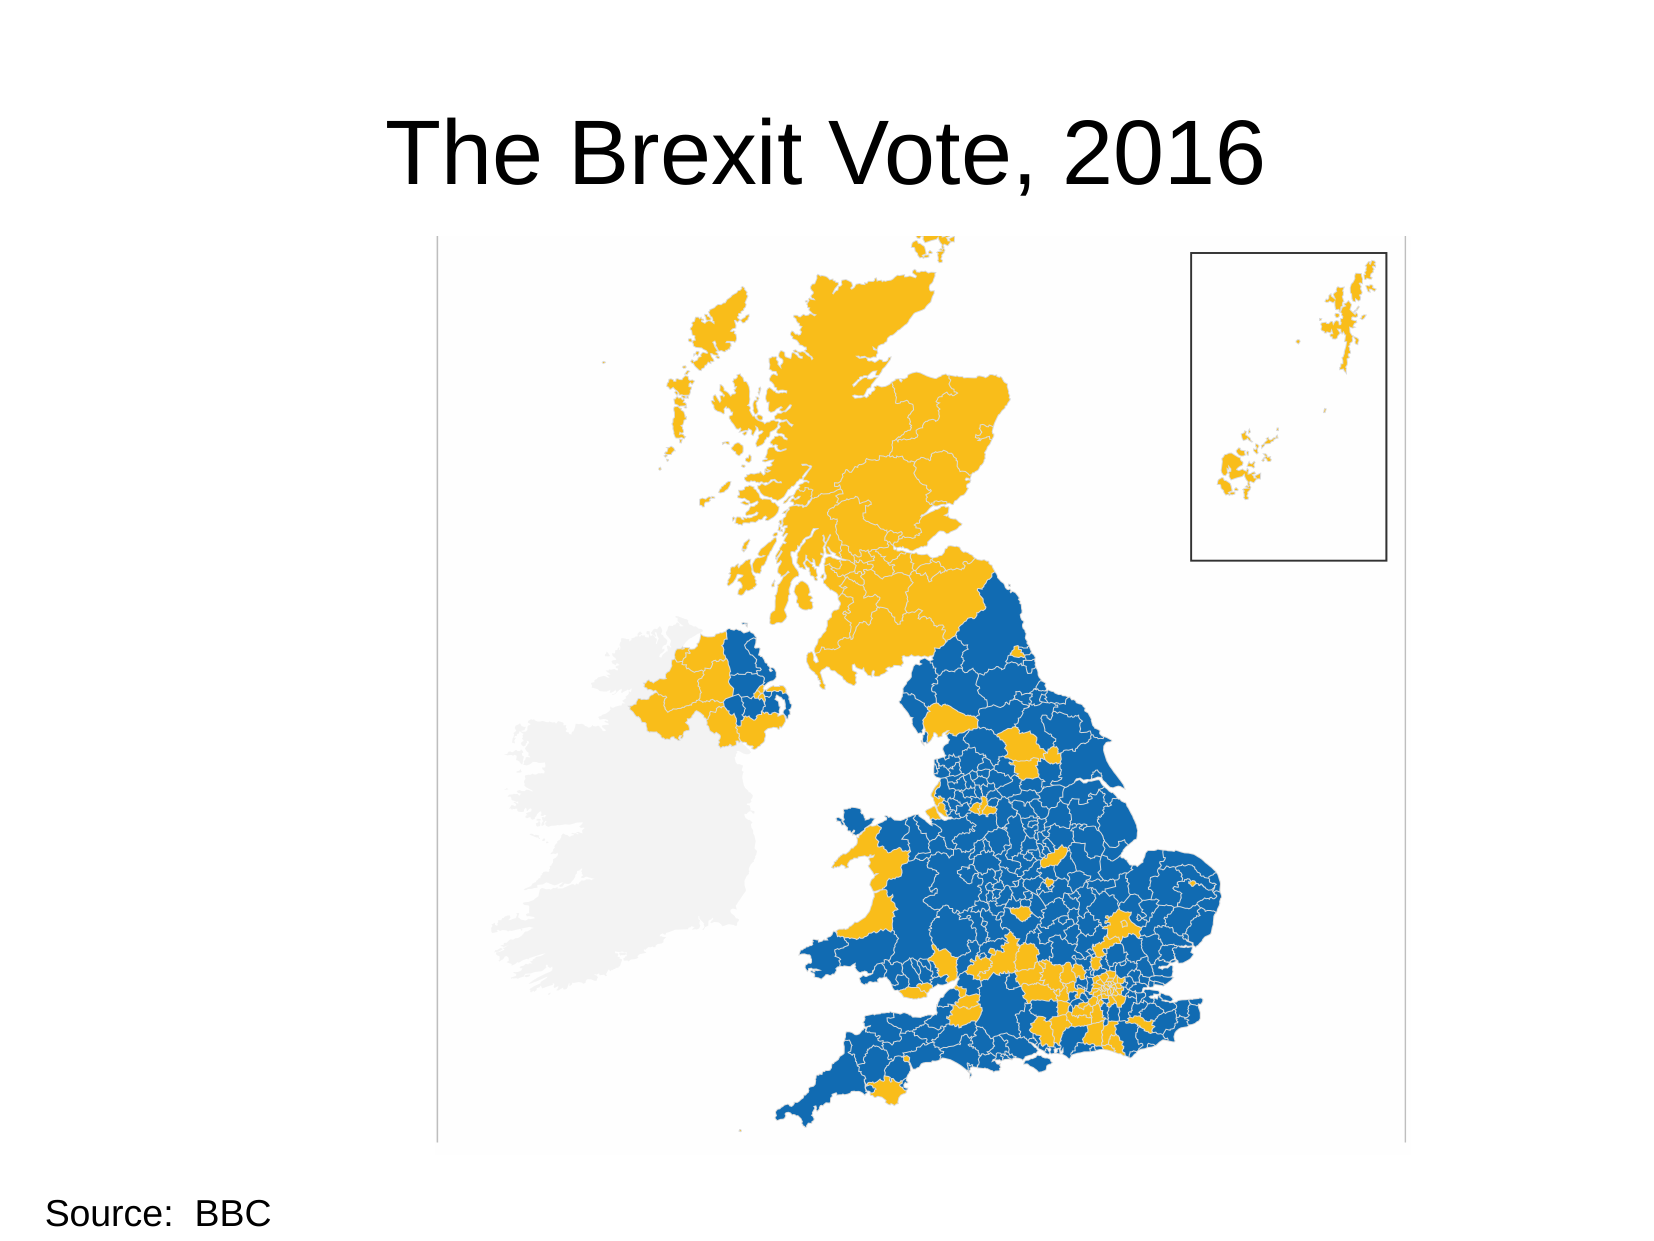

# The Brexit Vote, 2016
Source: BBC